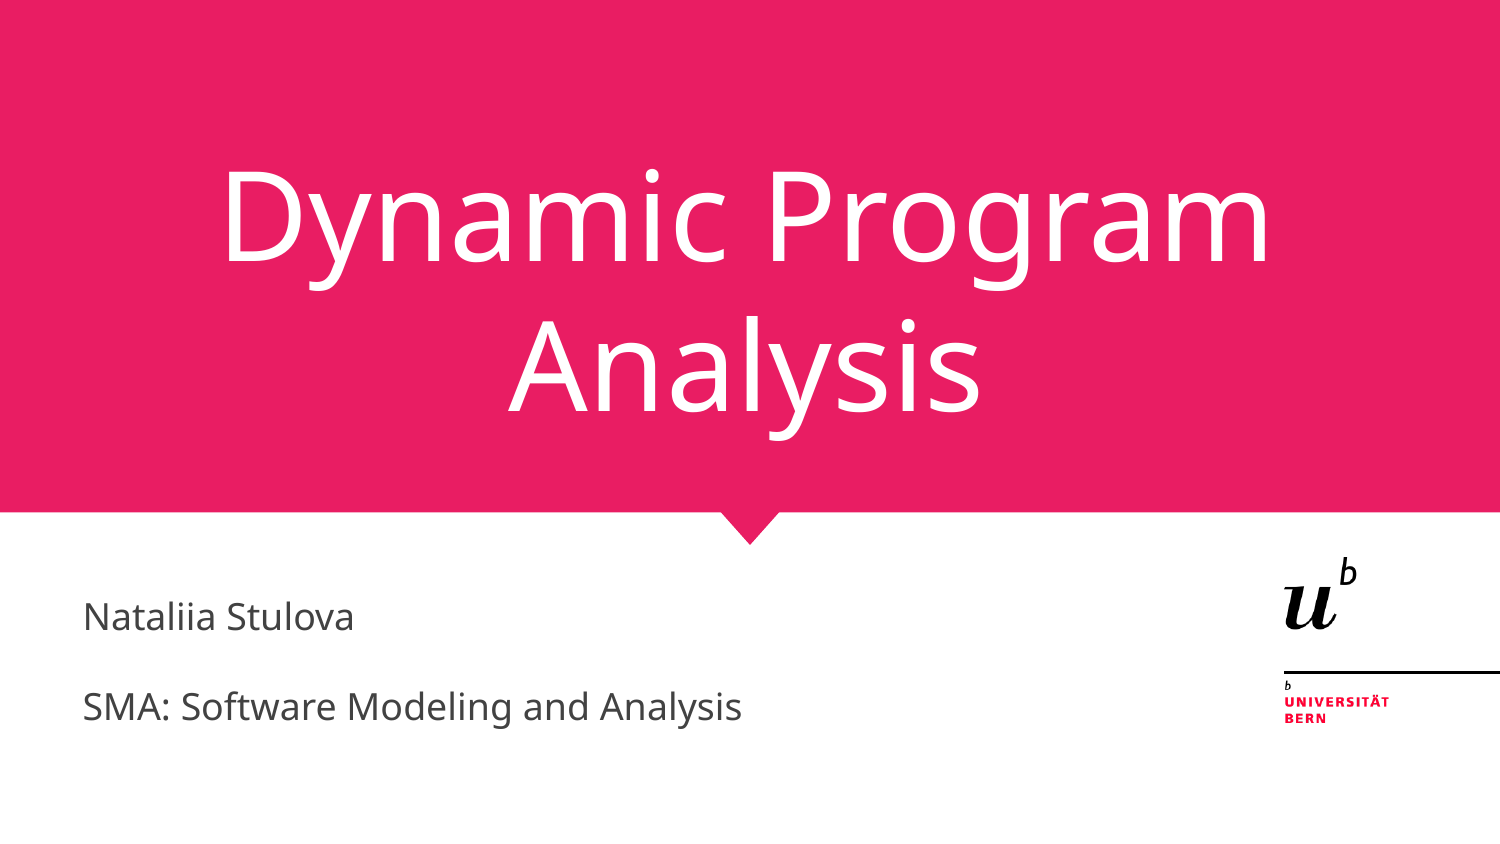

# Dynamic Program Analysis
Nataliia Stulova
SMA: Software Modeling and Analysis